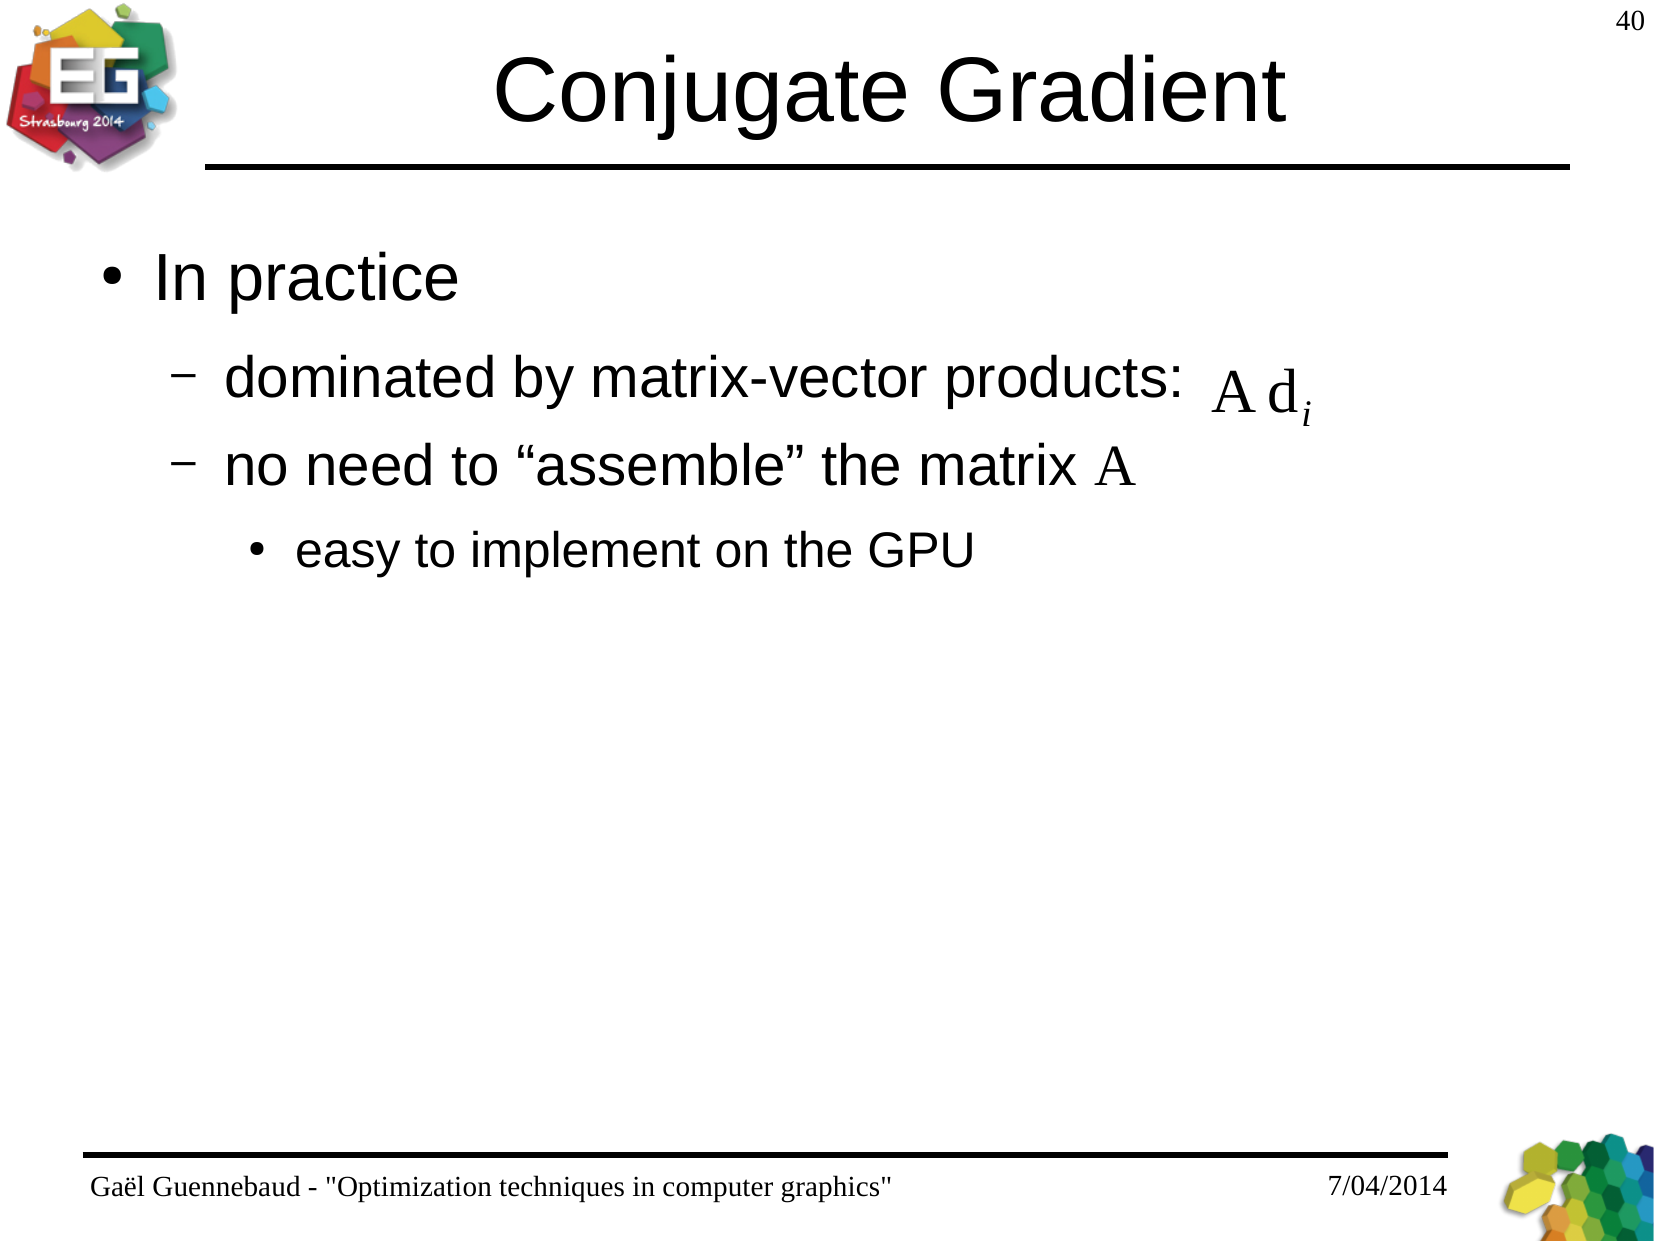

40
# Conjugate Gradient
In practice
dominated by matrix-vector products:
no need to “assemble” the matrix A
easy to implement on the GPU
7/04/2014
Gaël Guennebaud - "Optimization techniques in computer graphics"